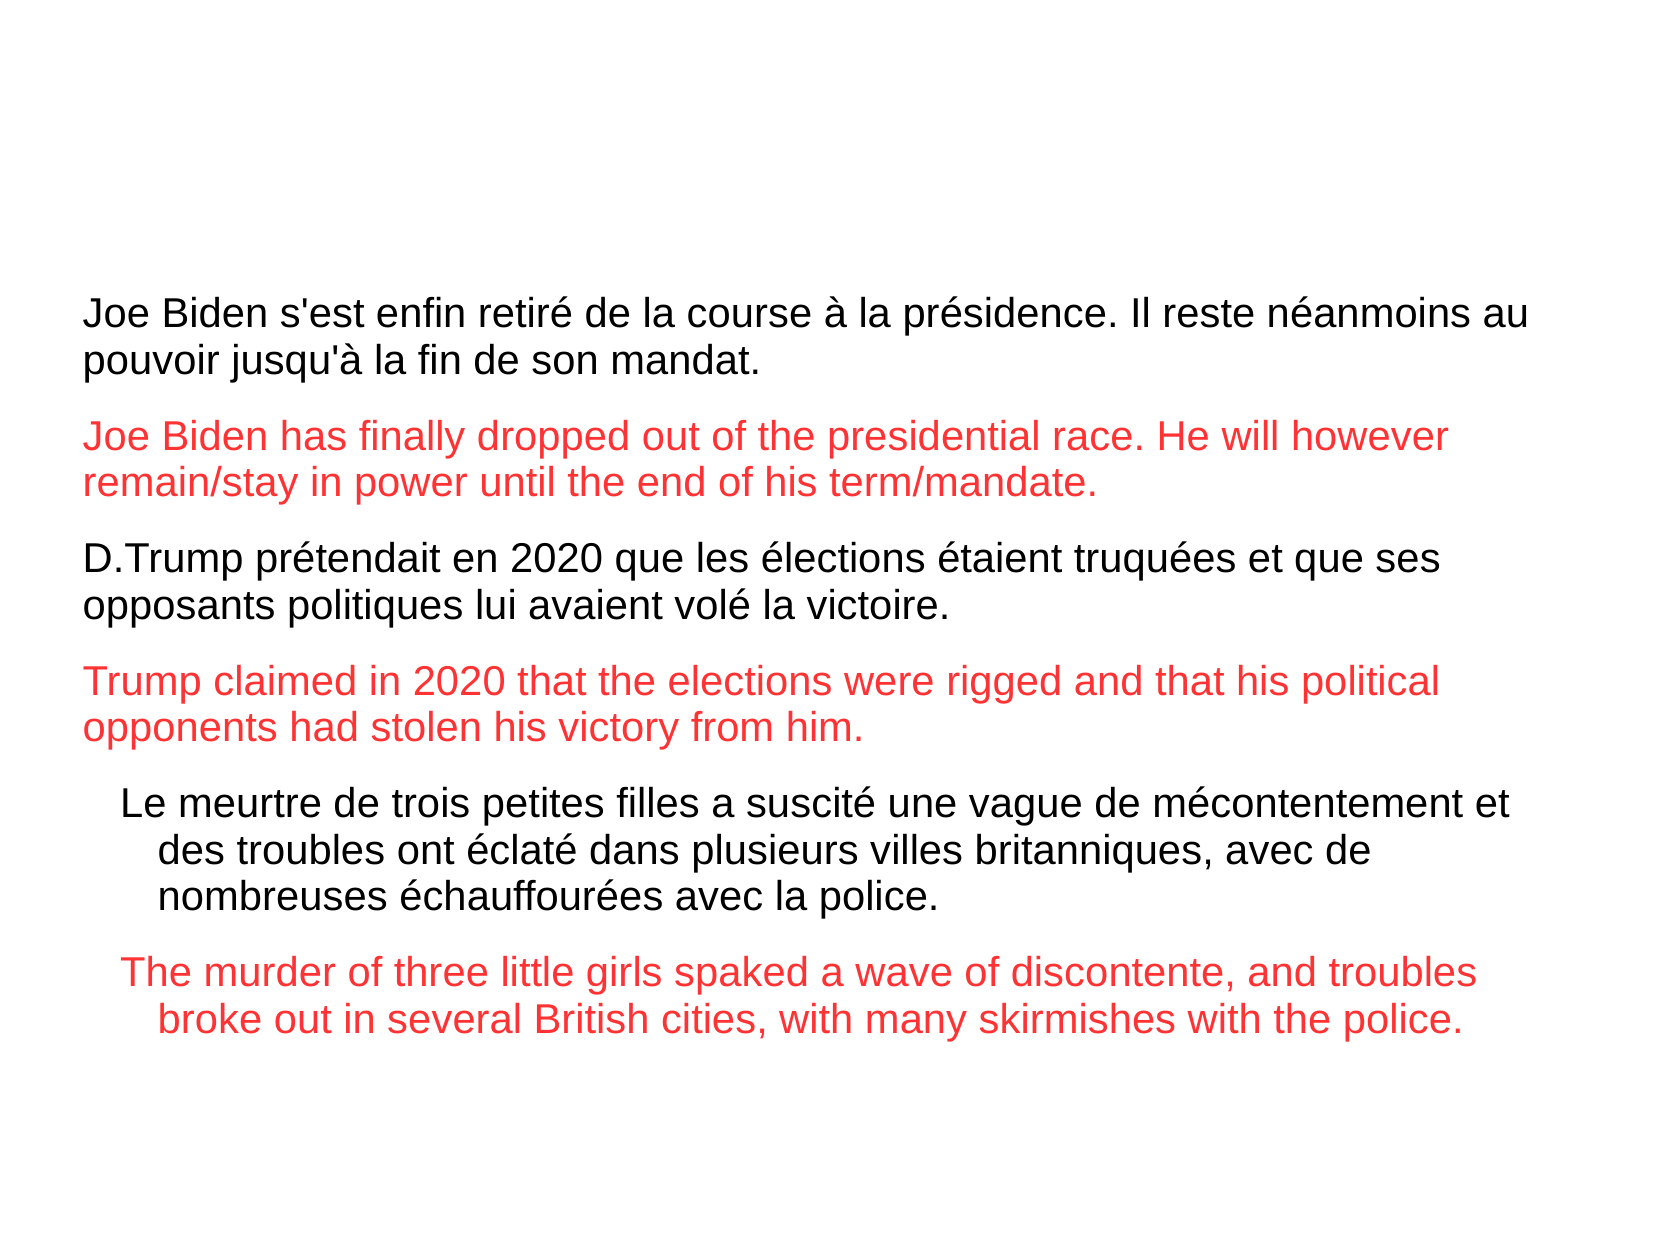

#
Joe Biden s'est enfin retiré de la course à la présidence. Il reste néanmoins au pouvoir jusqu'à la fin de son mandat.
Joe Biden has finally dropped out of the presidential race. He will however remain/stay in power until the end of his term/mandate.
D.Trump prétendait en 2020 que les élections étaient truquées et que ses opposants politiques lui avaient volé la victoire.
Trump claimed in 2020 that the elections were rigged and that his political opponents had stolen his victory from him.
Le meurtre de trois petites filles a suscité une vague de mécontentement et des troubles ont éclaté dans plusieurs villes britanniques, avec de nombreuses échauffourées avec la police.
The murder of three little girls spaked a wave of discontente, and troubles broke out in several British cities, with many skirmishes with the police.